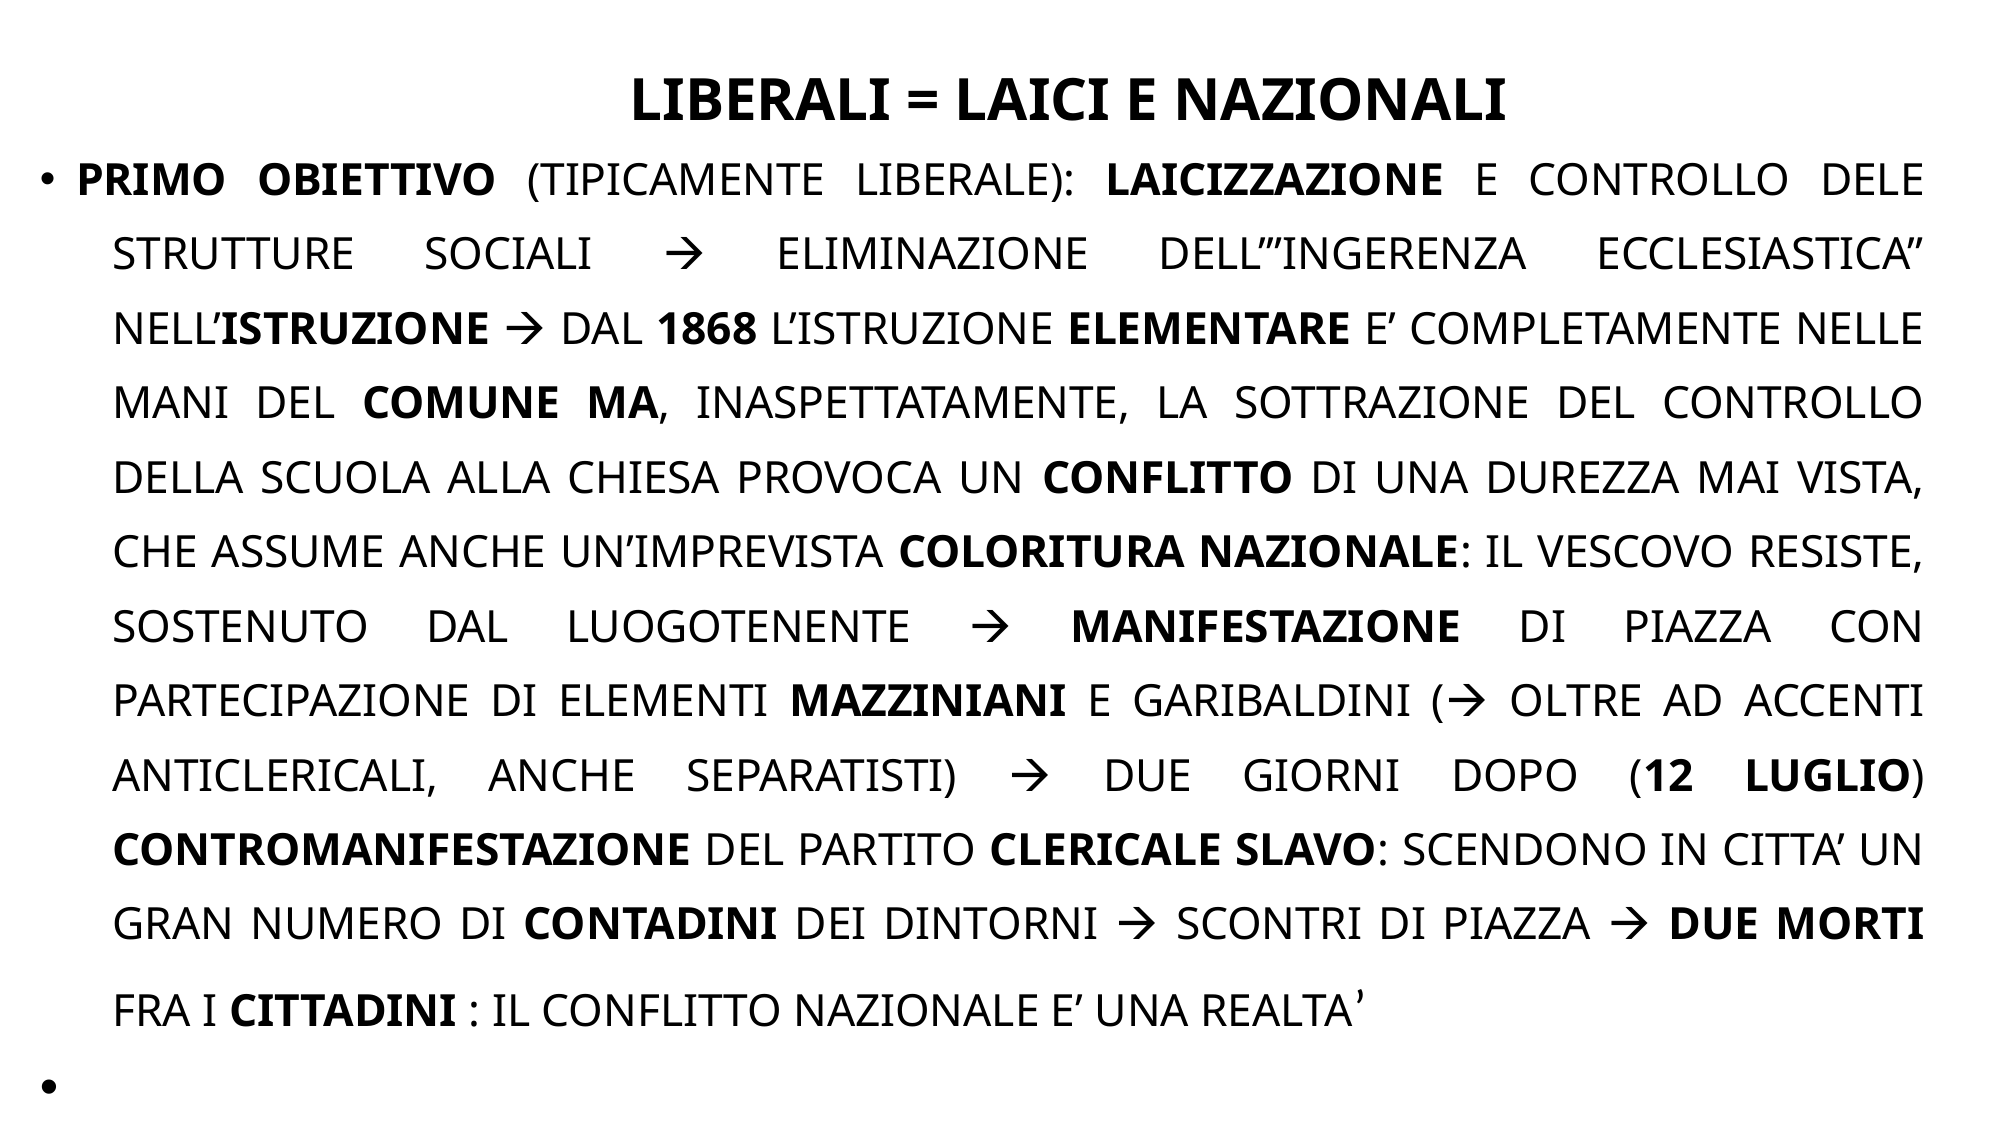

# LIBERALI = LAICI E NAZIONALI
primo obiettivo (TIPICAMENTE LIBERALE): LAICIZZAZIONE E CONTROLLO DELE STRUTTURE SOCIALI  ELIMINAZIONE DELL’”INGERENZA ECCLESIASTICA” NELL’ISTRUZIONE  DAL 1868 L’ISTRUZIONE ELEMENTARE E’ COMPLETAMENTE NELLE MANI DEL COMUNE MA, INASPETTATAMENTE, LA SOTTRAZIONE DEL CONTROLLO DELLA SCUOLA ALLA CHIESA PROVOCA UN CONFLITTO DI UNA DUREZZA MAI VISTA, CHE ASSUME ANCHE UN’IMPREVISTA COLORITURA NAZIONALE: IL VESCOVO RESISTE, SOSTENUTO DAL LUOGOTENENTE  MANIFESTAZIONE DI PIAZZA CON PARTECIPAZIONE DI ELEMENTI MAZZINIANI E GARIBALDINI ( OLTRE AD ACCENTI ANTICLERICALI, ANCHE SEPARATISTI)  DUE GIORNI DOPO (12 LUGLIO) CONTROMANIFESTAZIONE DEL PARTITO CLERICALE SLAVO: SCENDONO IN CITTA’ UN GRAN NUMERO DI CONTADINI DEI DINTORNI  SCONTRI DI PIAZZA  DUE MORTI FRA I CITTADINI : IL CONFLITTO NAZIONALE E’ UNA REALTA’